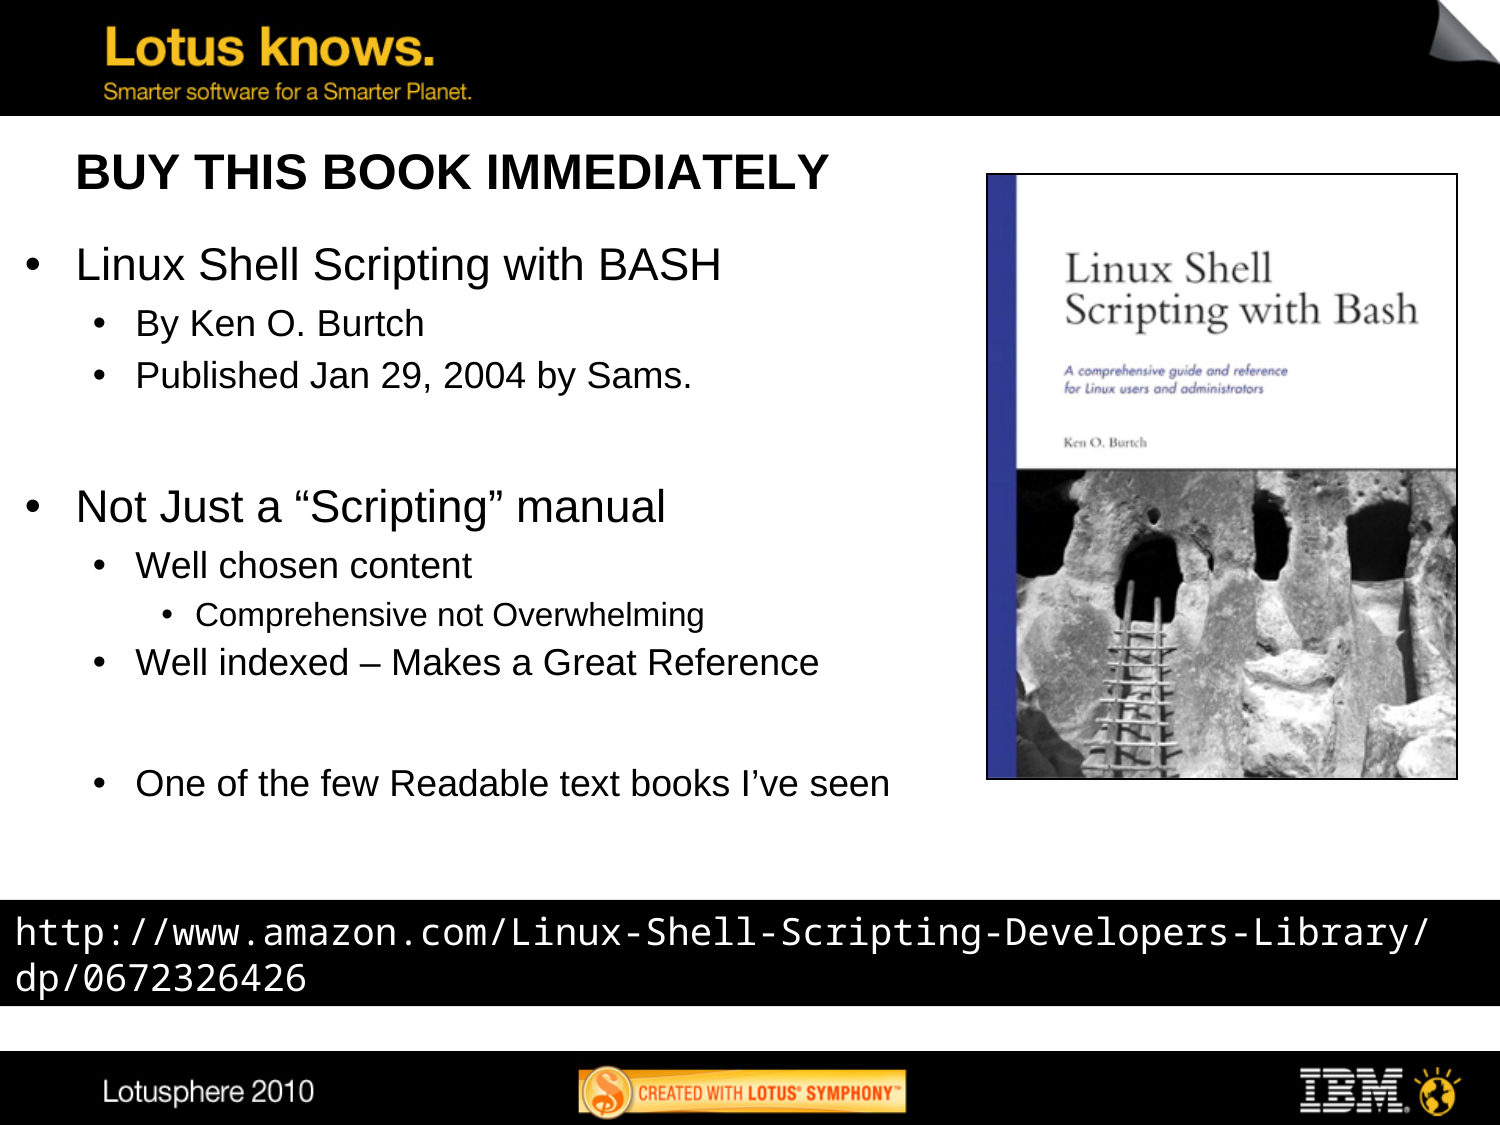

# BUY THIS BOOK IMMEDIATELY
Linux Shell Scripting with BASH
By Ken O. Burtch
Published Jan 29, 2004 by Sams.
Not Just a “Scripting” manual
Well chosen content
Comprehensive not Overwhelming
Well indexed – Makes a Great Reference
One of the few Readable text books I’ve seen
http://www.amazon.com/Linux-Shell-Scripting-Developers-Library/dp/0672326426